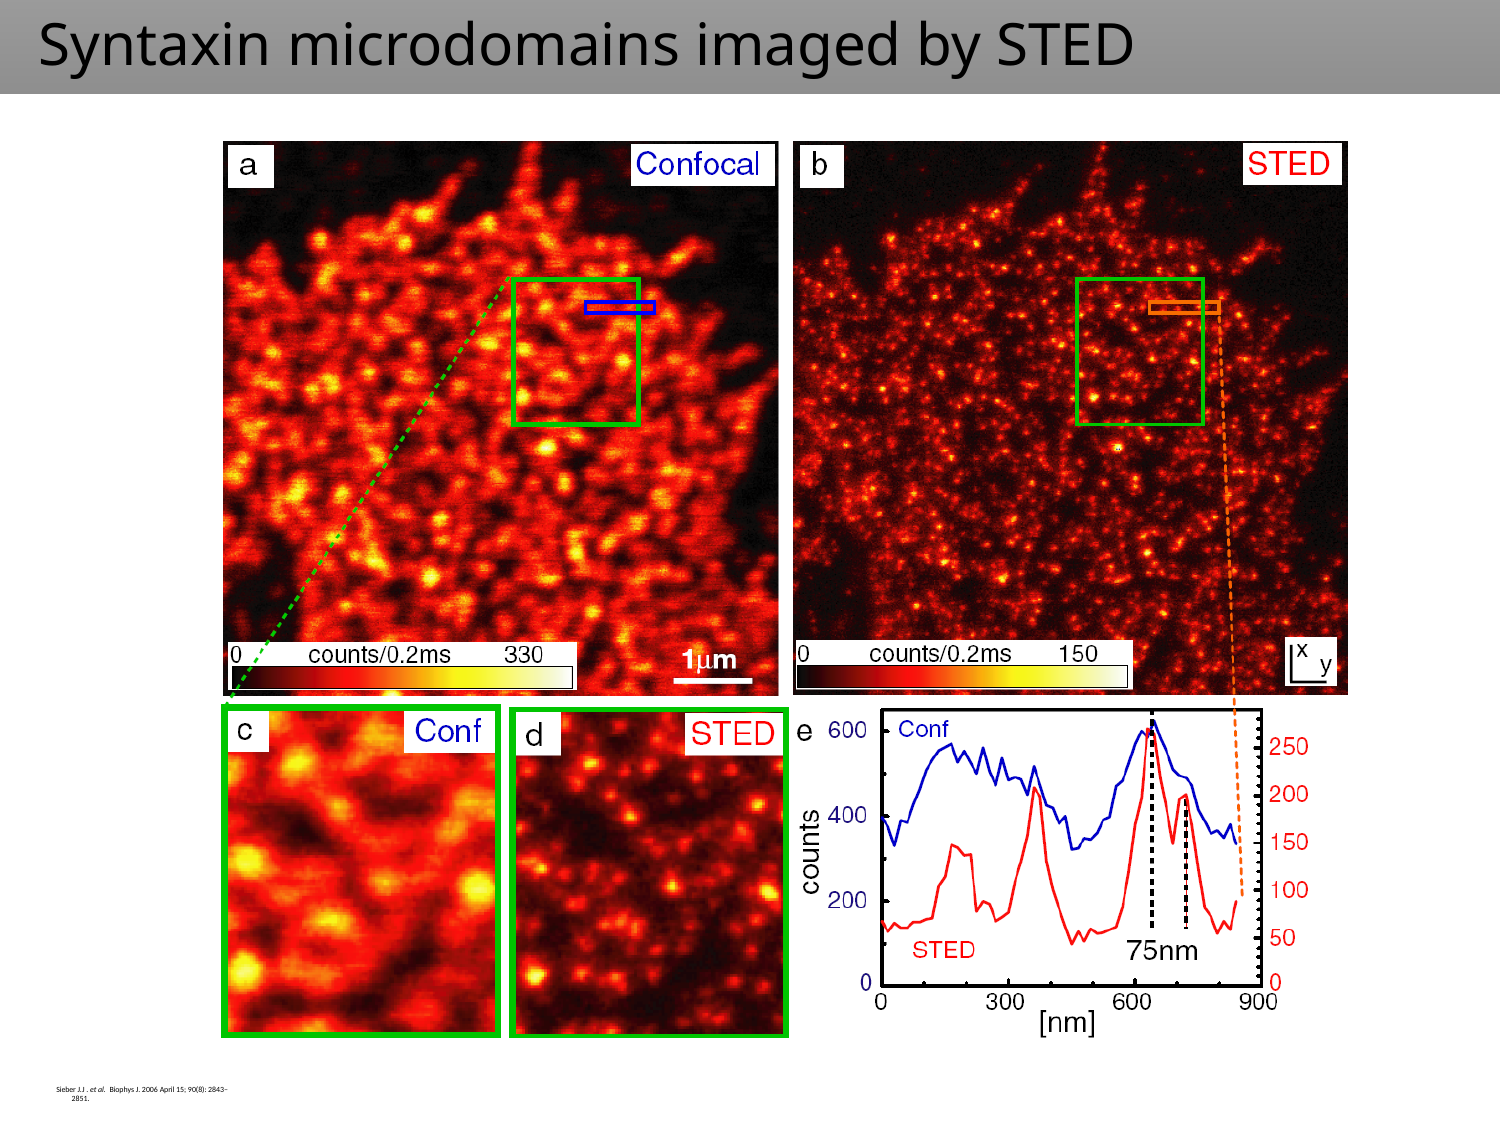

# Syntaxin microdomains imaged by STED
Sieber J.J . et al. Biophys J. 2006 April 15; 90(8): 2843–2851.